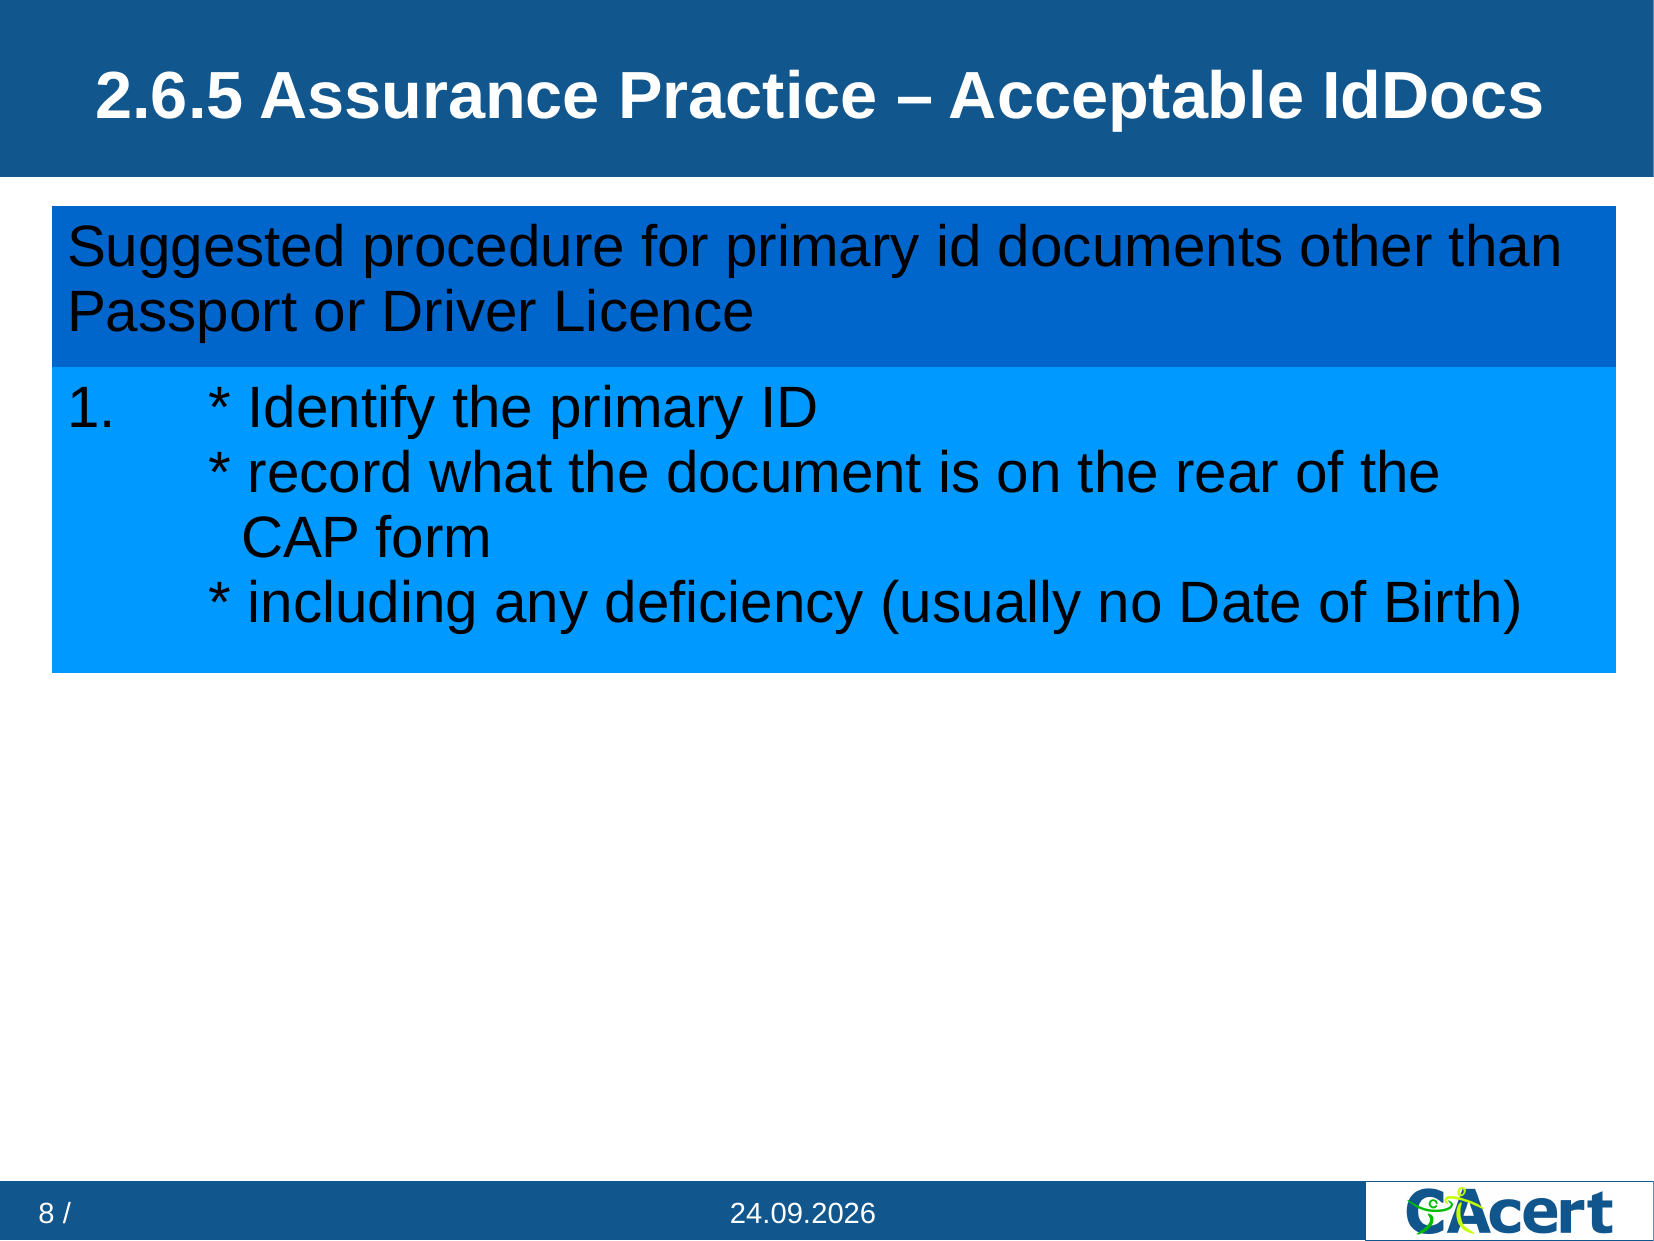

# 2.6.5 Assurance Practice – Acceptable IdDocs
| Suggested procedure for primary id documents other than Passport or Driver Licence | |
| --- | --- |
| 1. | \* Identify the primary ID \* record what the document is on the rear of the CAP form \* including any deficiency (usually no Date of Birth) |